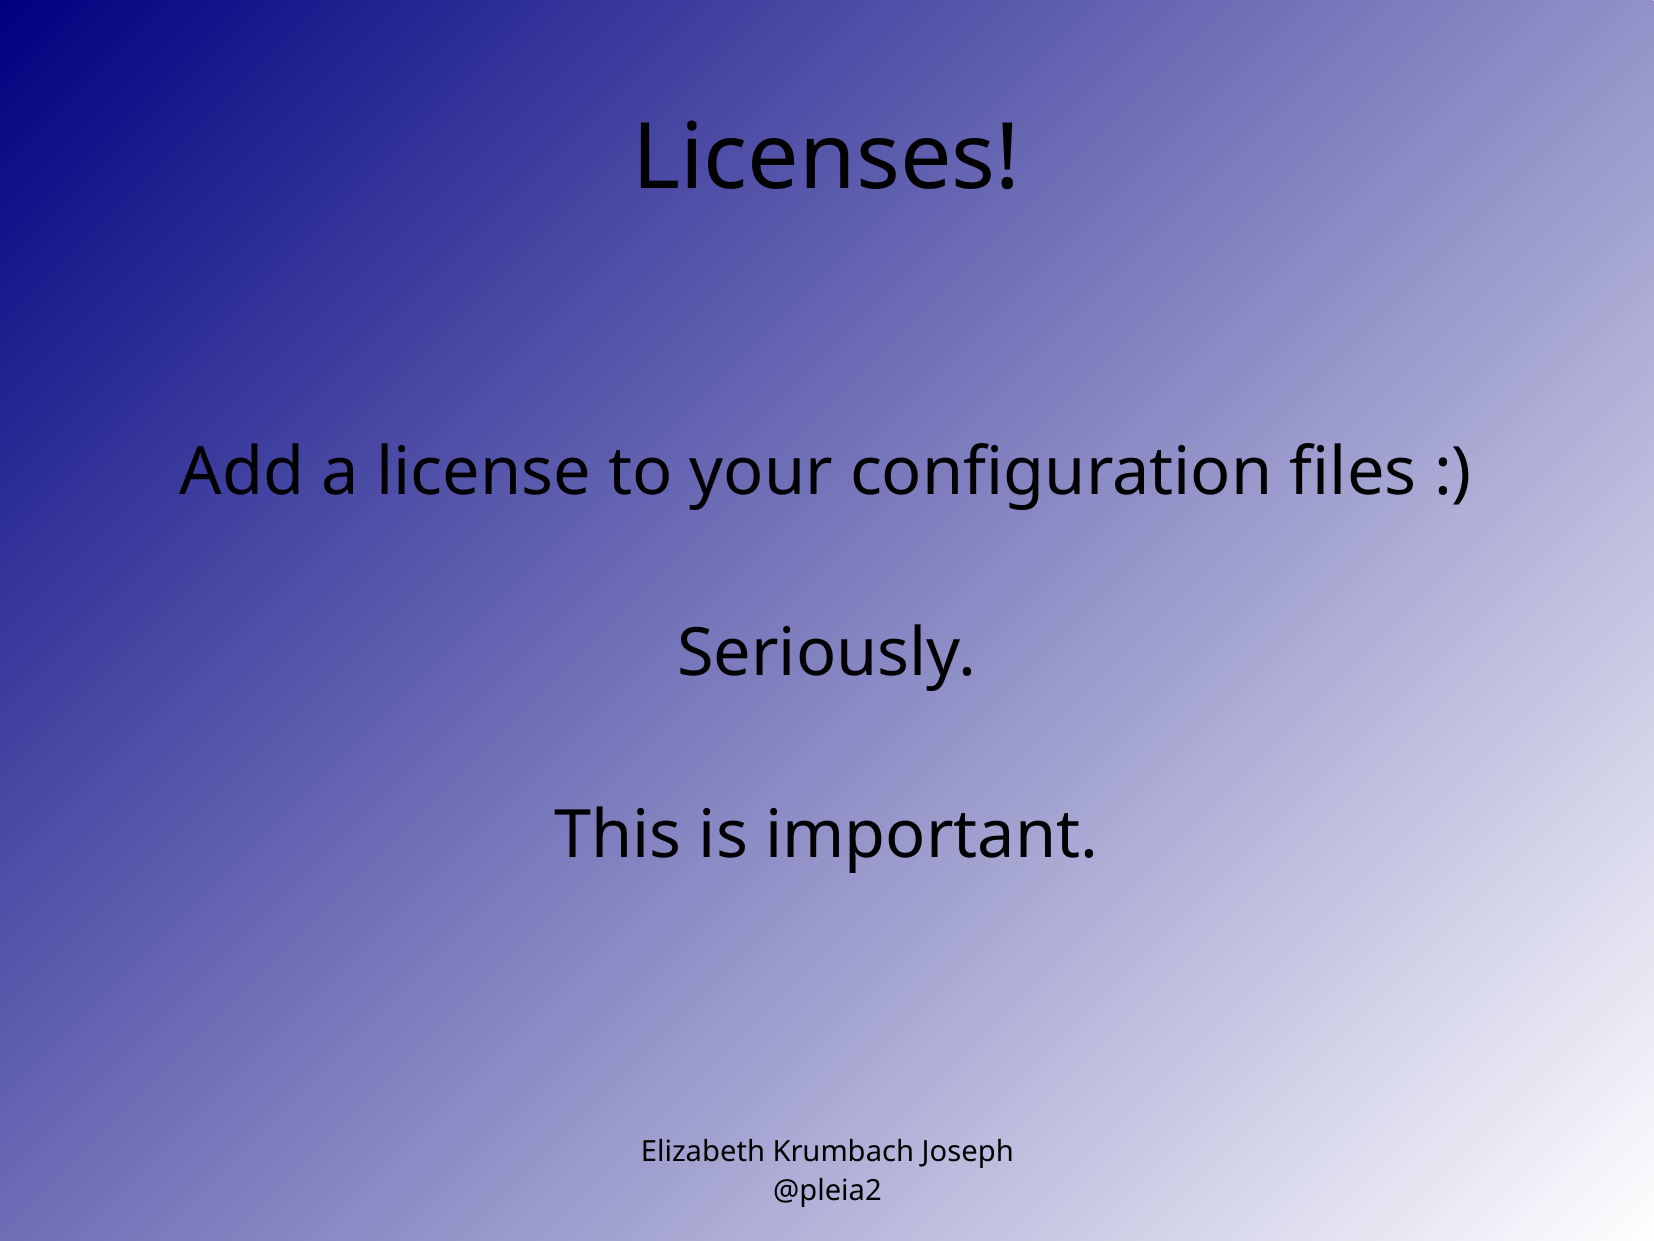

Licenses!
# Add a license to your configuration files :)
Seriously.
This is important.